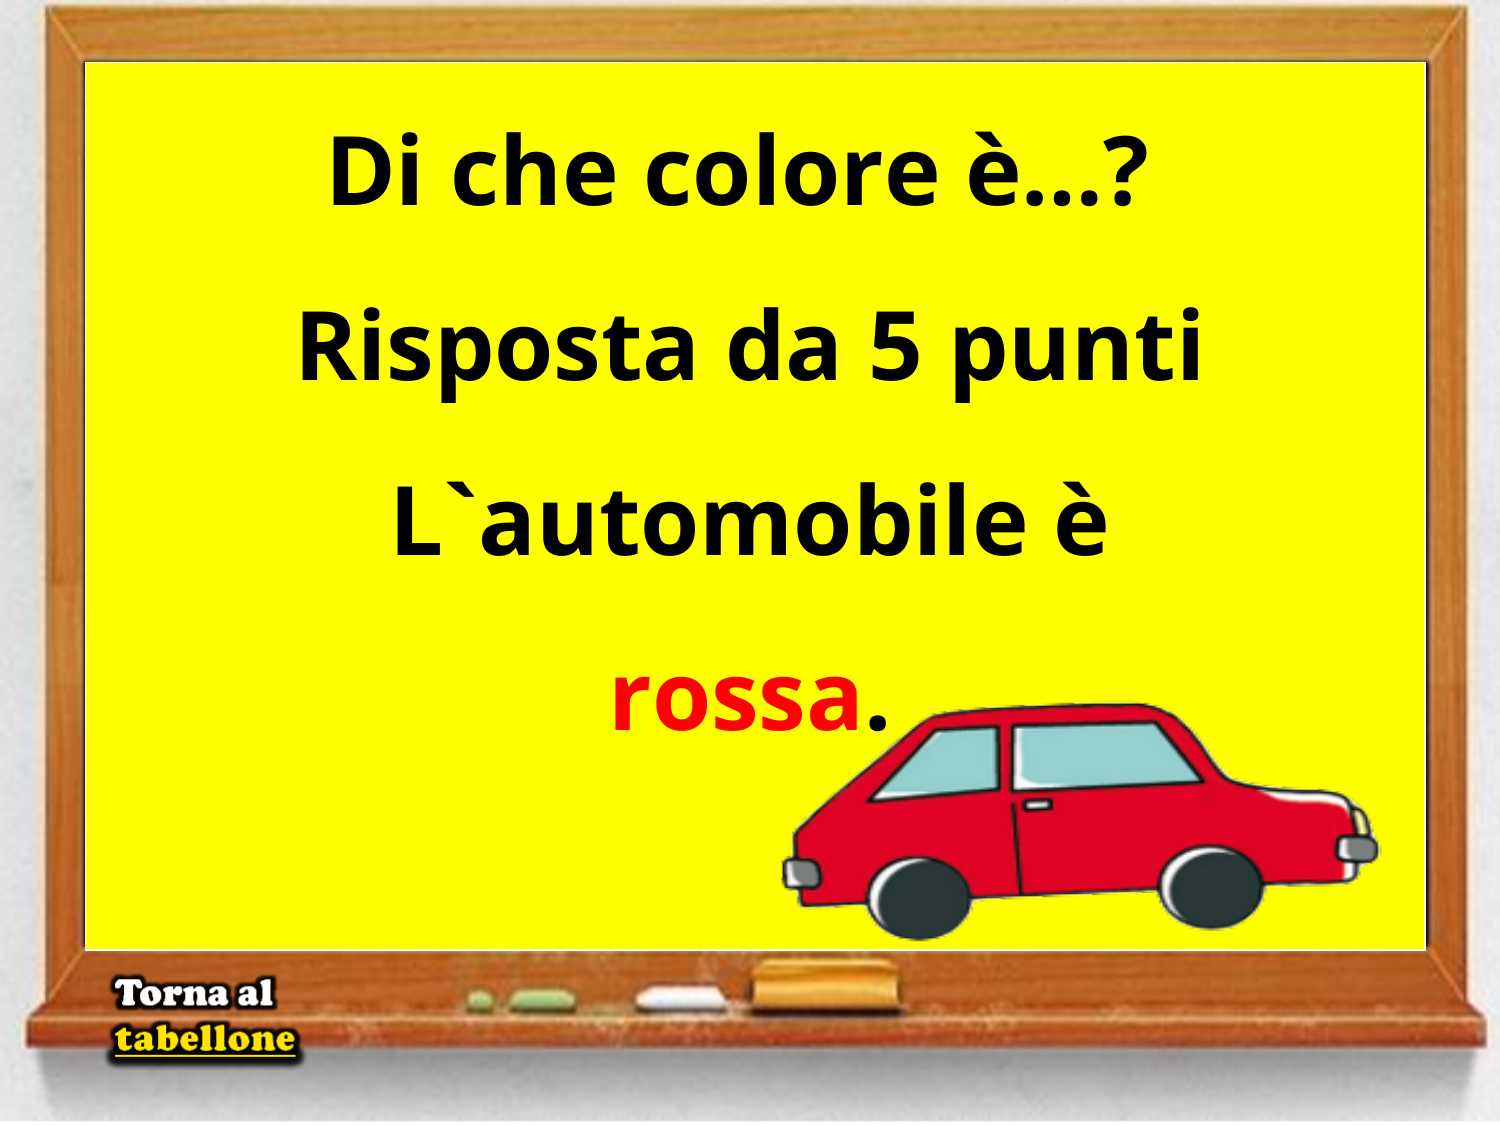

Di che colore è…?
Risposta da 5 punti
L`automobile è
rossa.